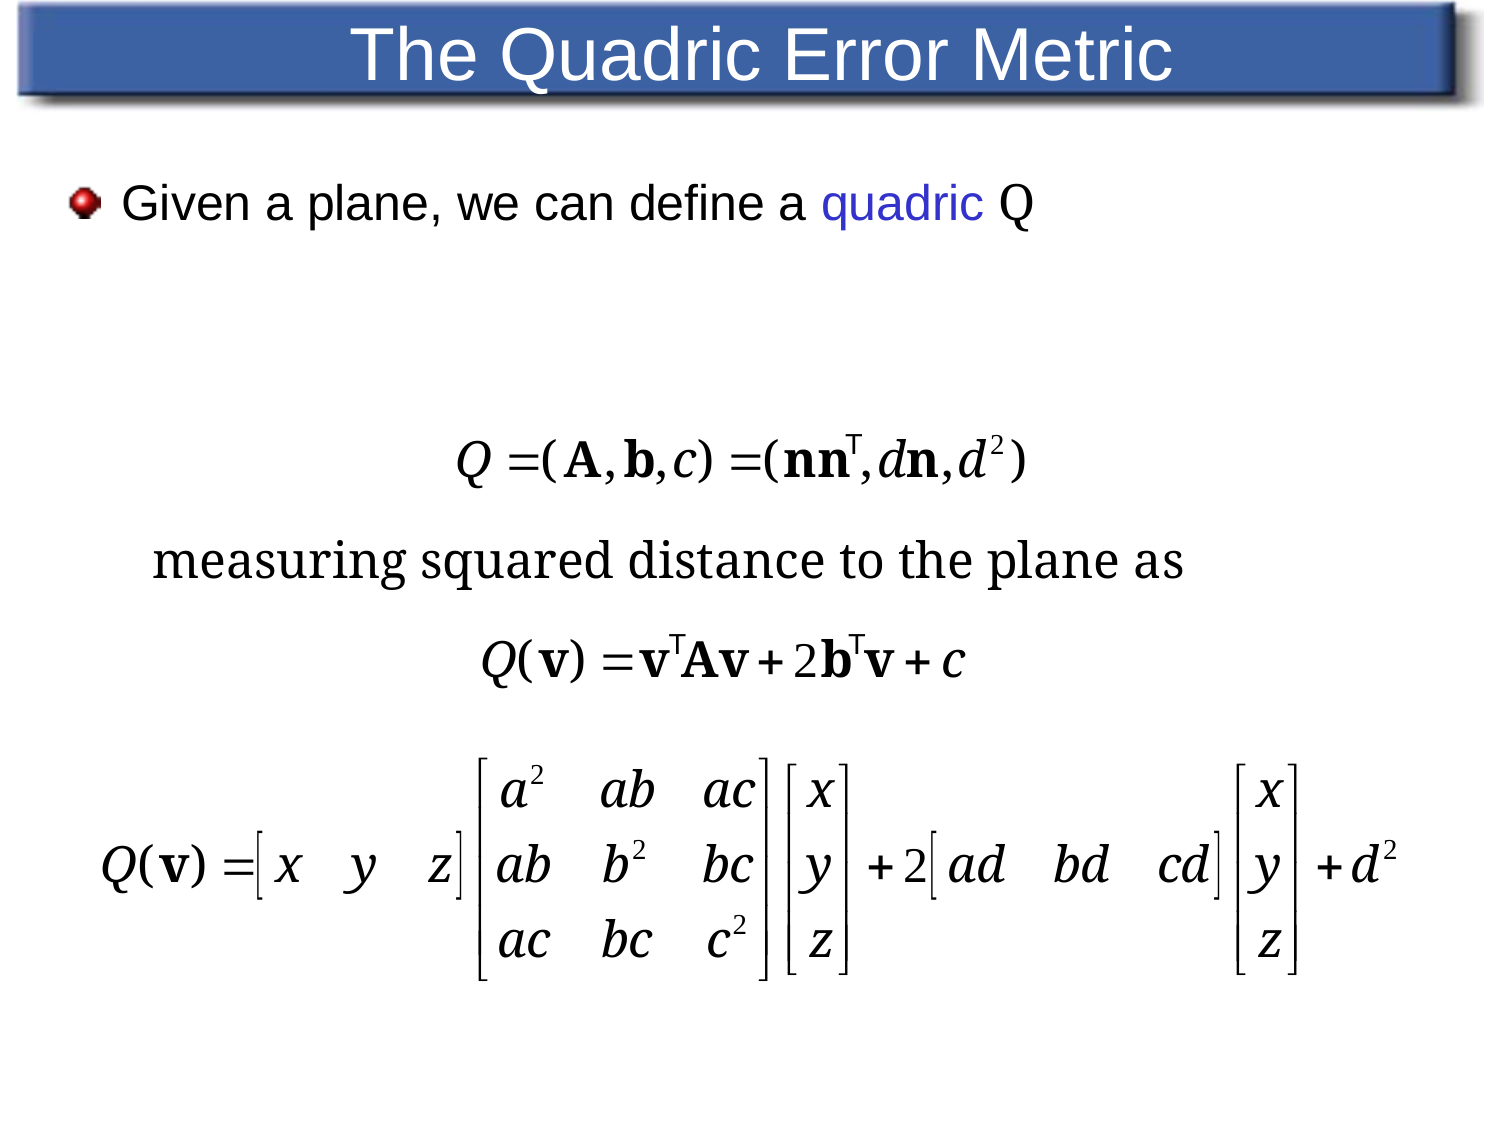

# The Quadric Error Metric
Given a plane, we can define a quadric Q
measuring squared distance to the plane as